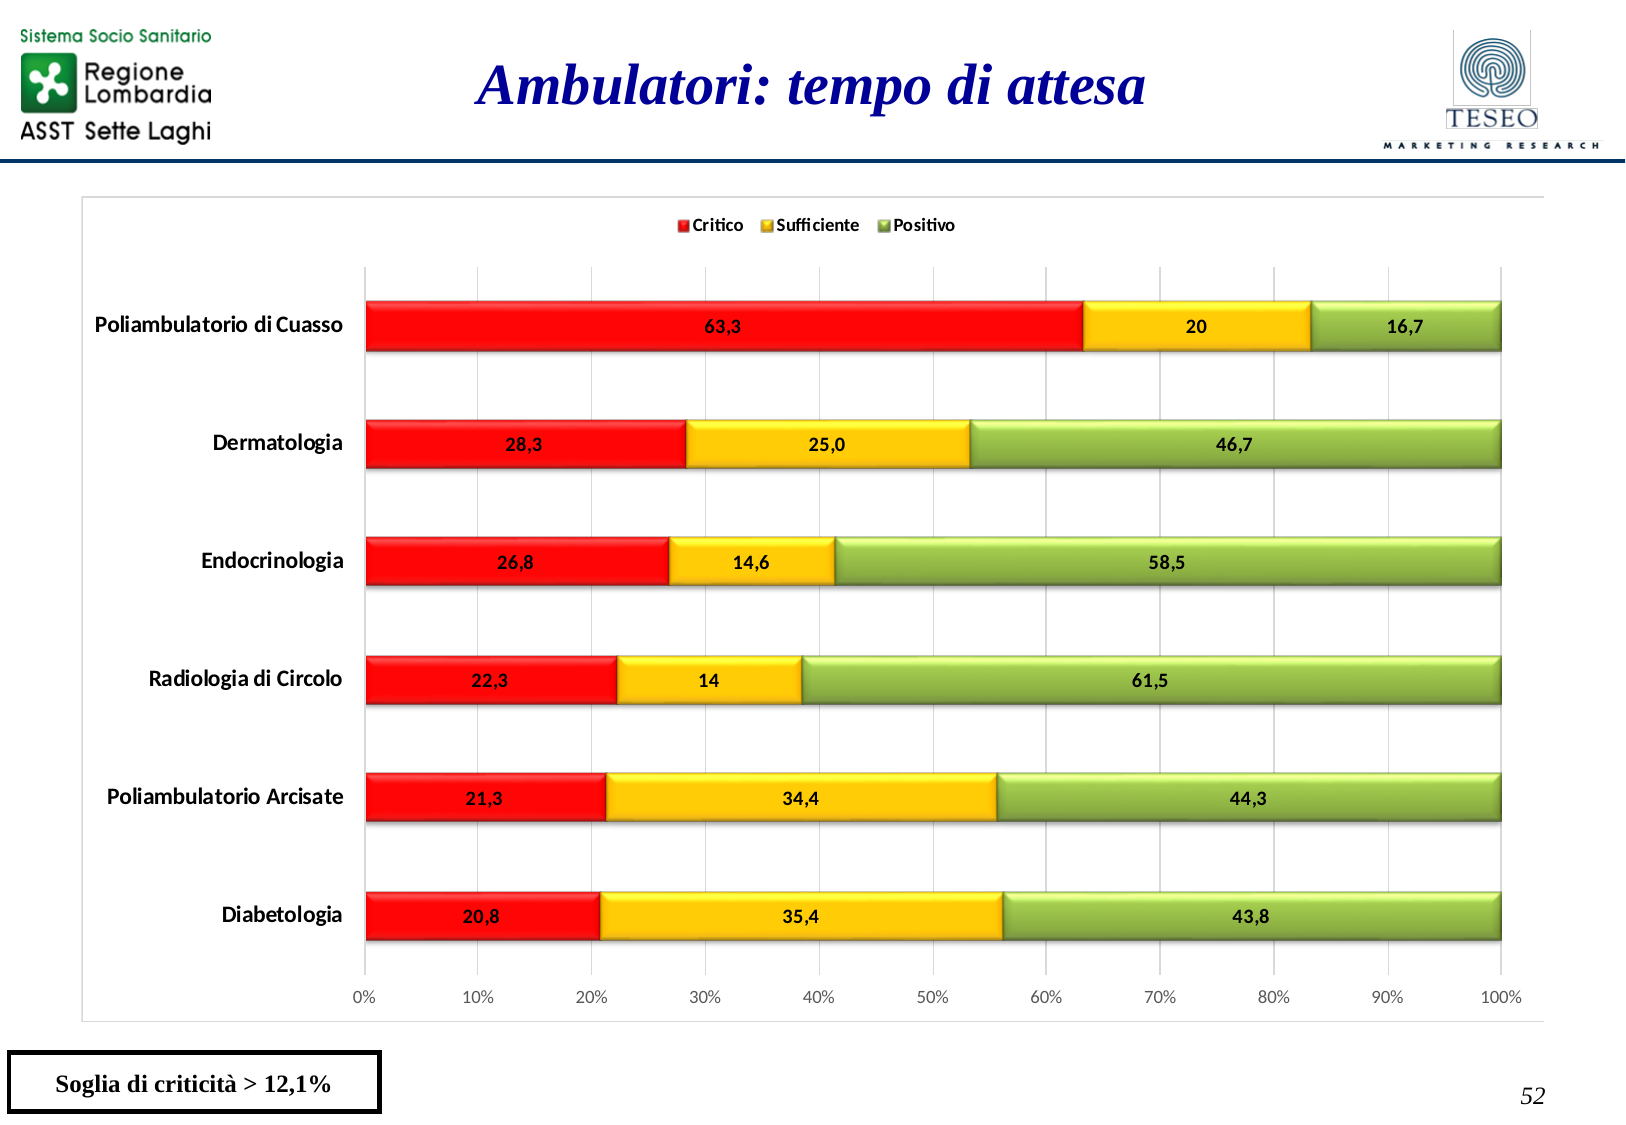

Ambulatori: tempo di attesa
Soglia di criticità > 12,1%